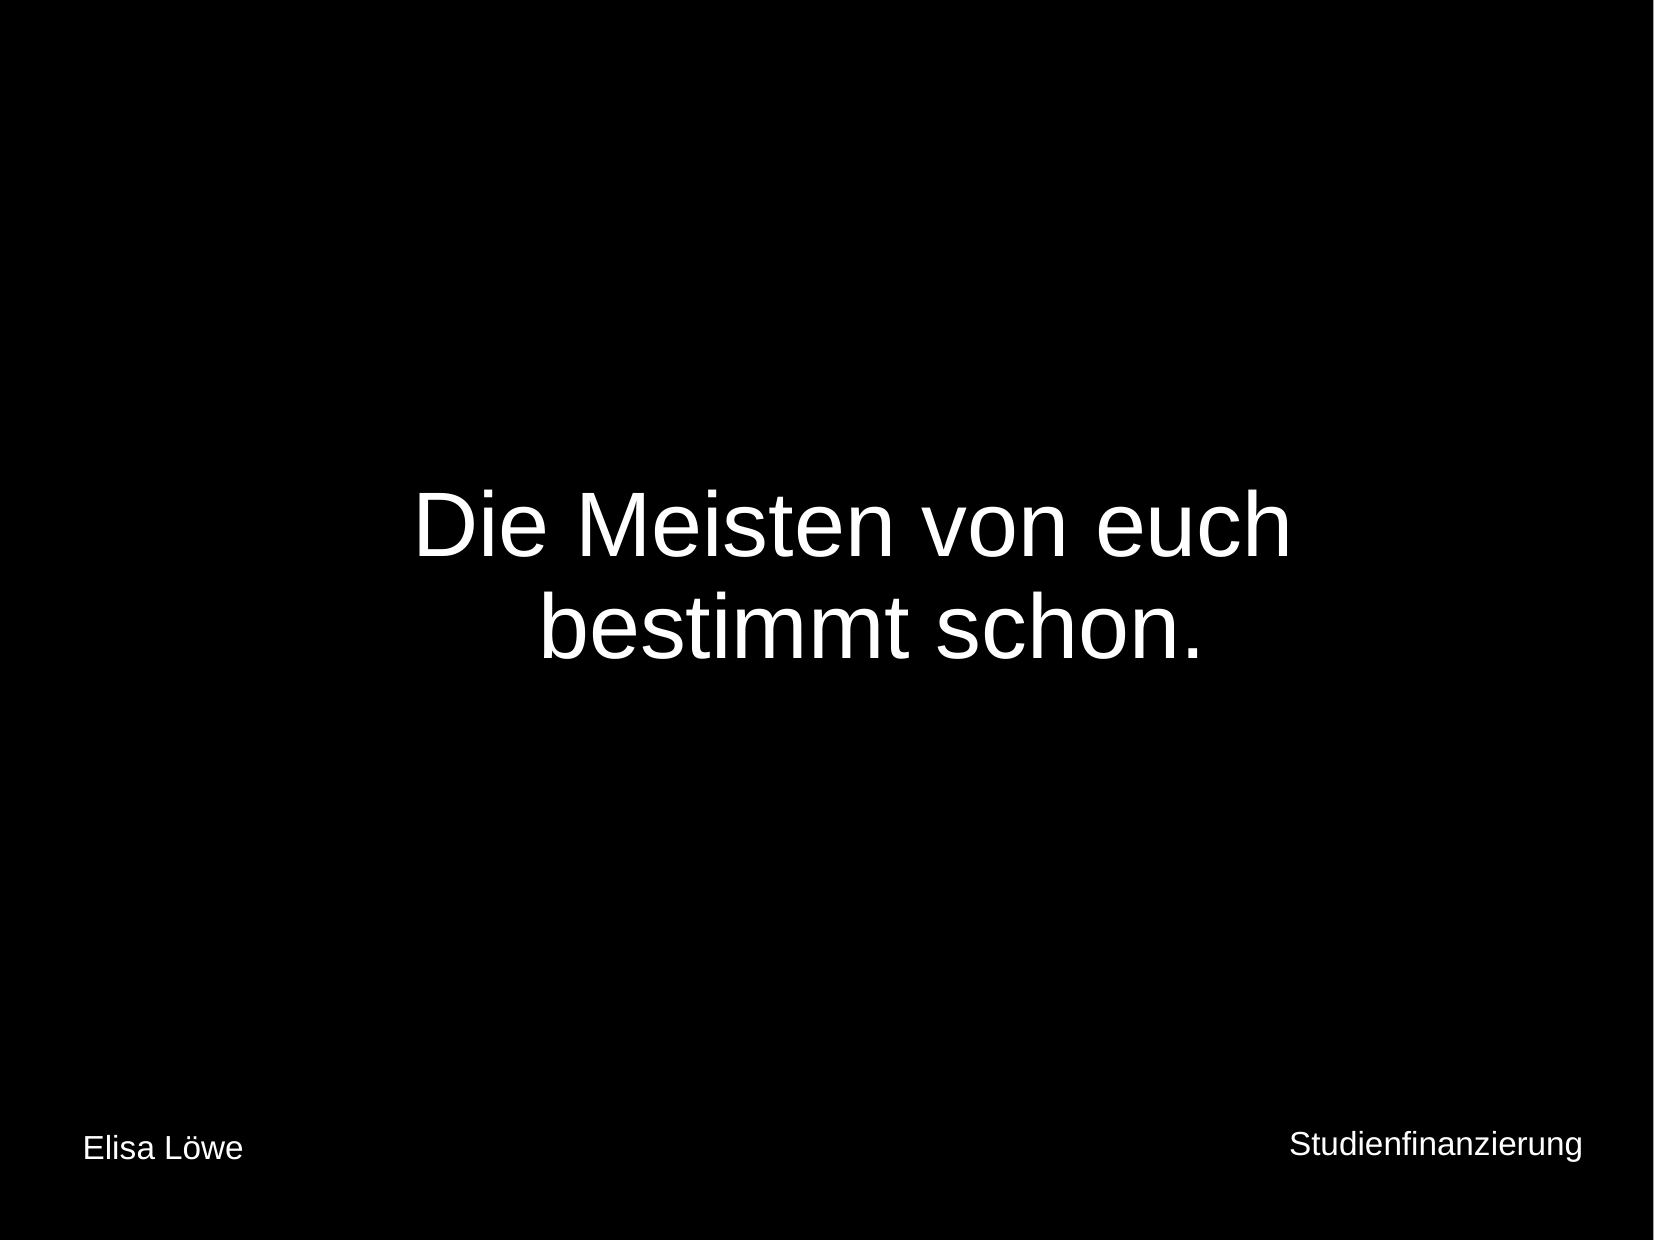

# Die Meisten von euch bestimmt schon.
 Studienfinanzierung
Elisa Löwe